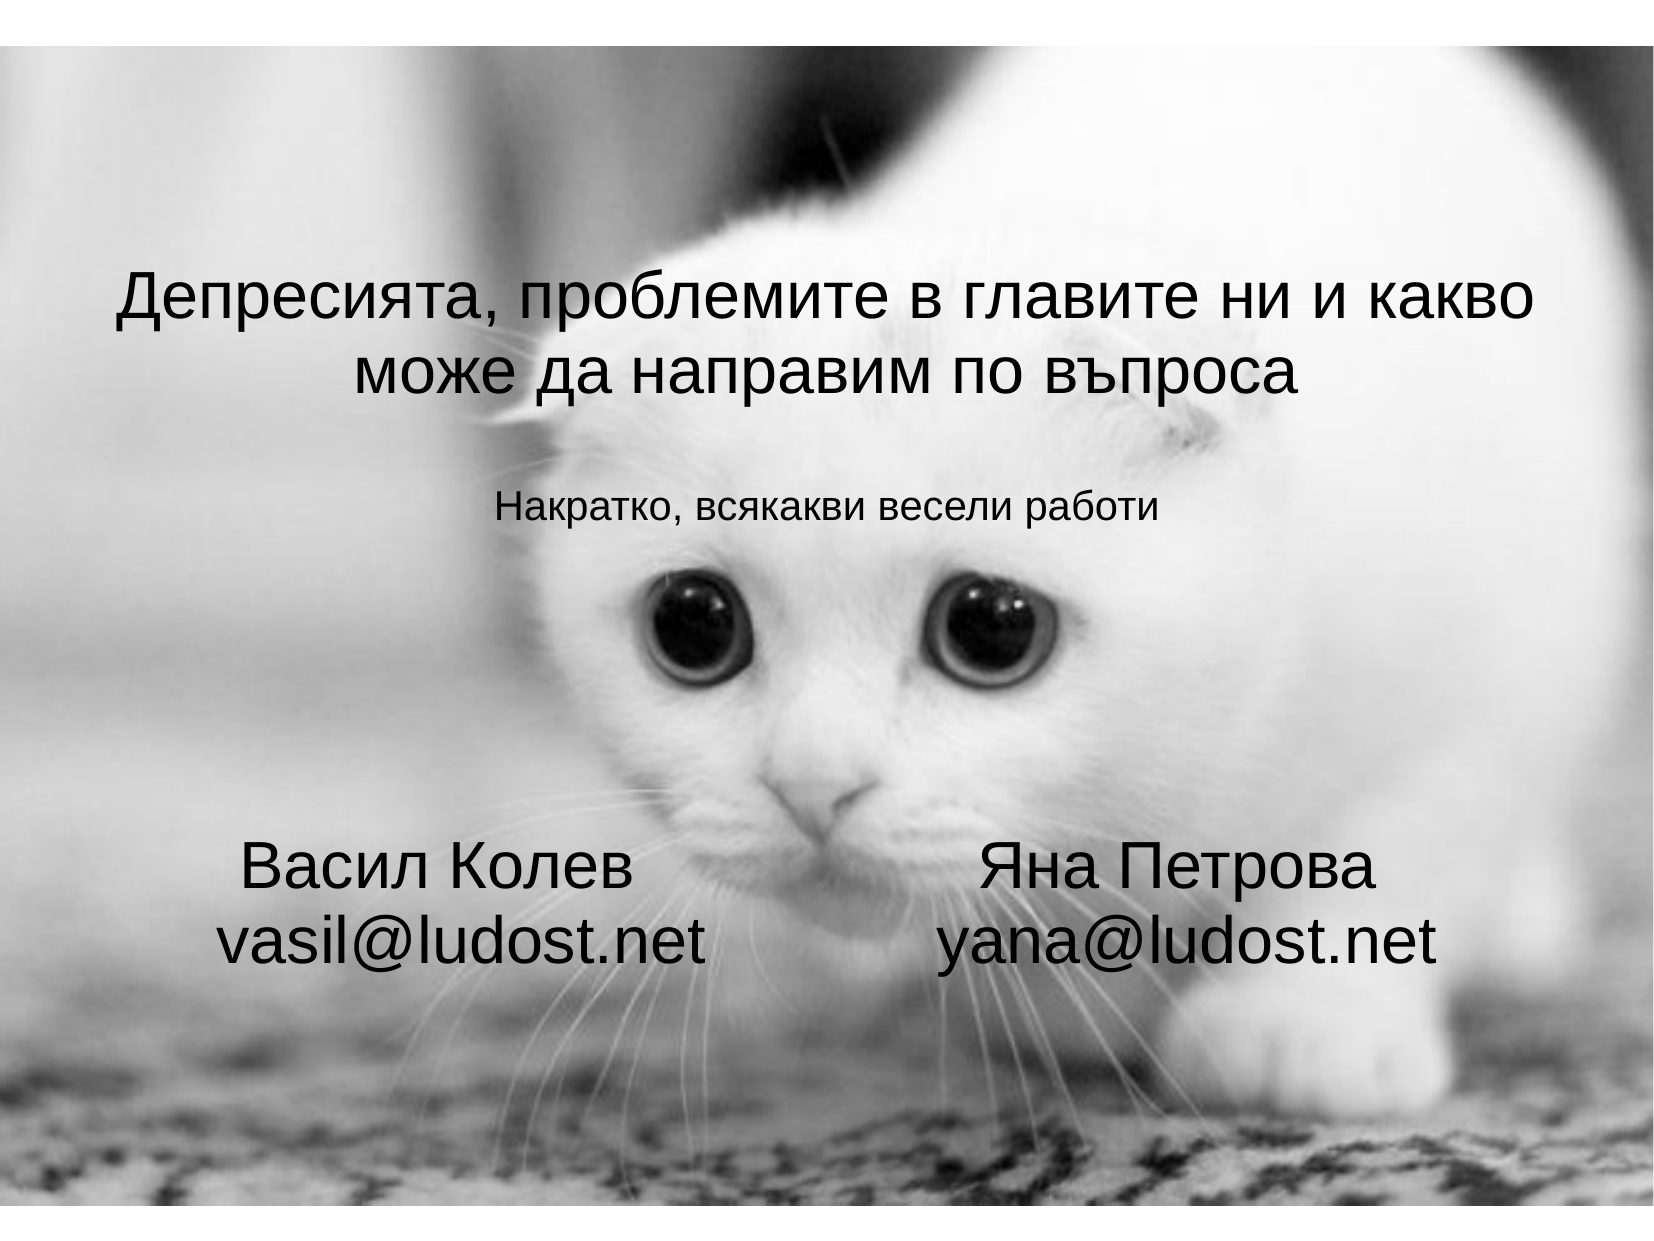

# Депресията, проблемите в главите ни и какво може да направим по въпроса
Накратко, всякакви весели работи
Васил Колев					Яна Петрова vasil@ludost.net		 yana@ludost.net